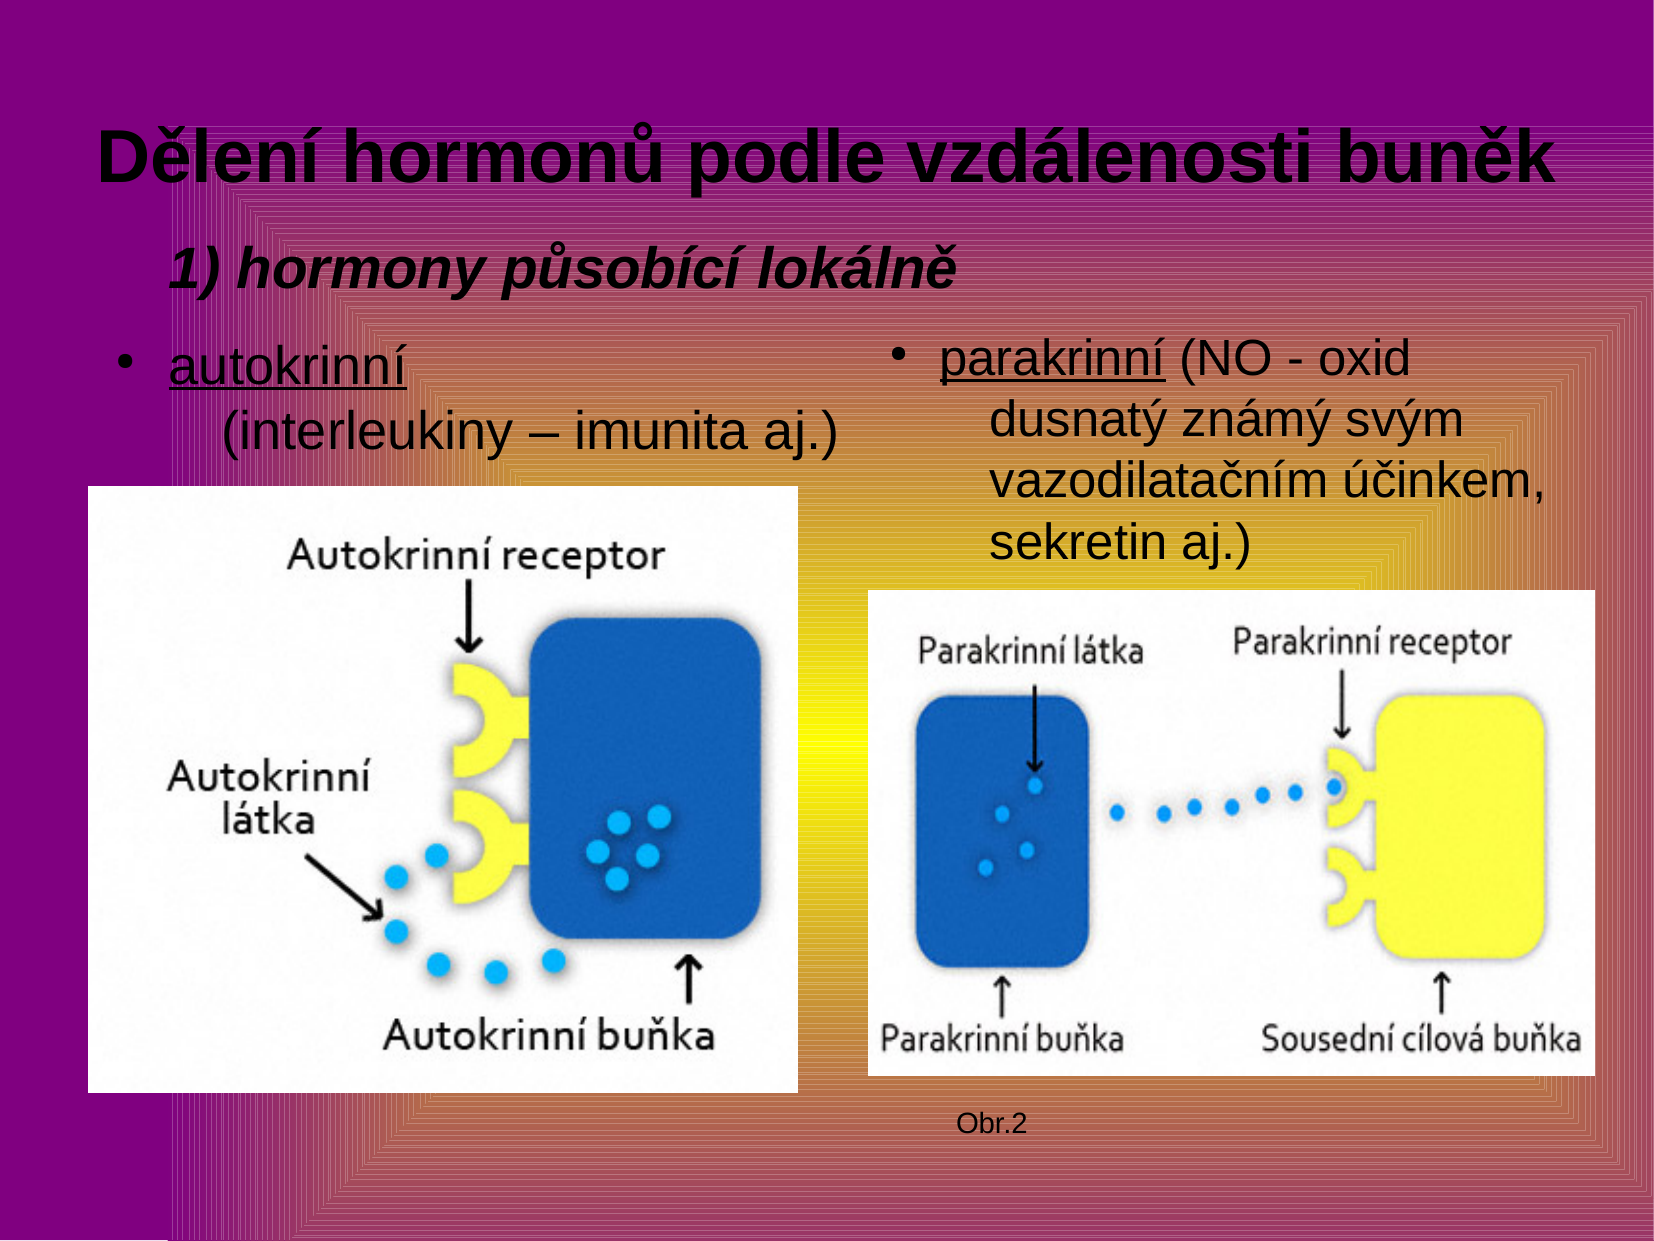

# Dělení hormonů podle vzdálenosti buněk
1) hormony působící lokálně
autokrinní (interleukiny – imunita aj.)
parakrinní (NO - oxid dusnatý známý svým vazodilatačním účinkem, sekretin aj.)
 Obr.2